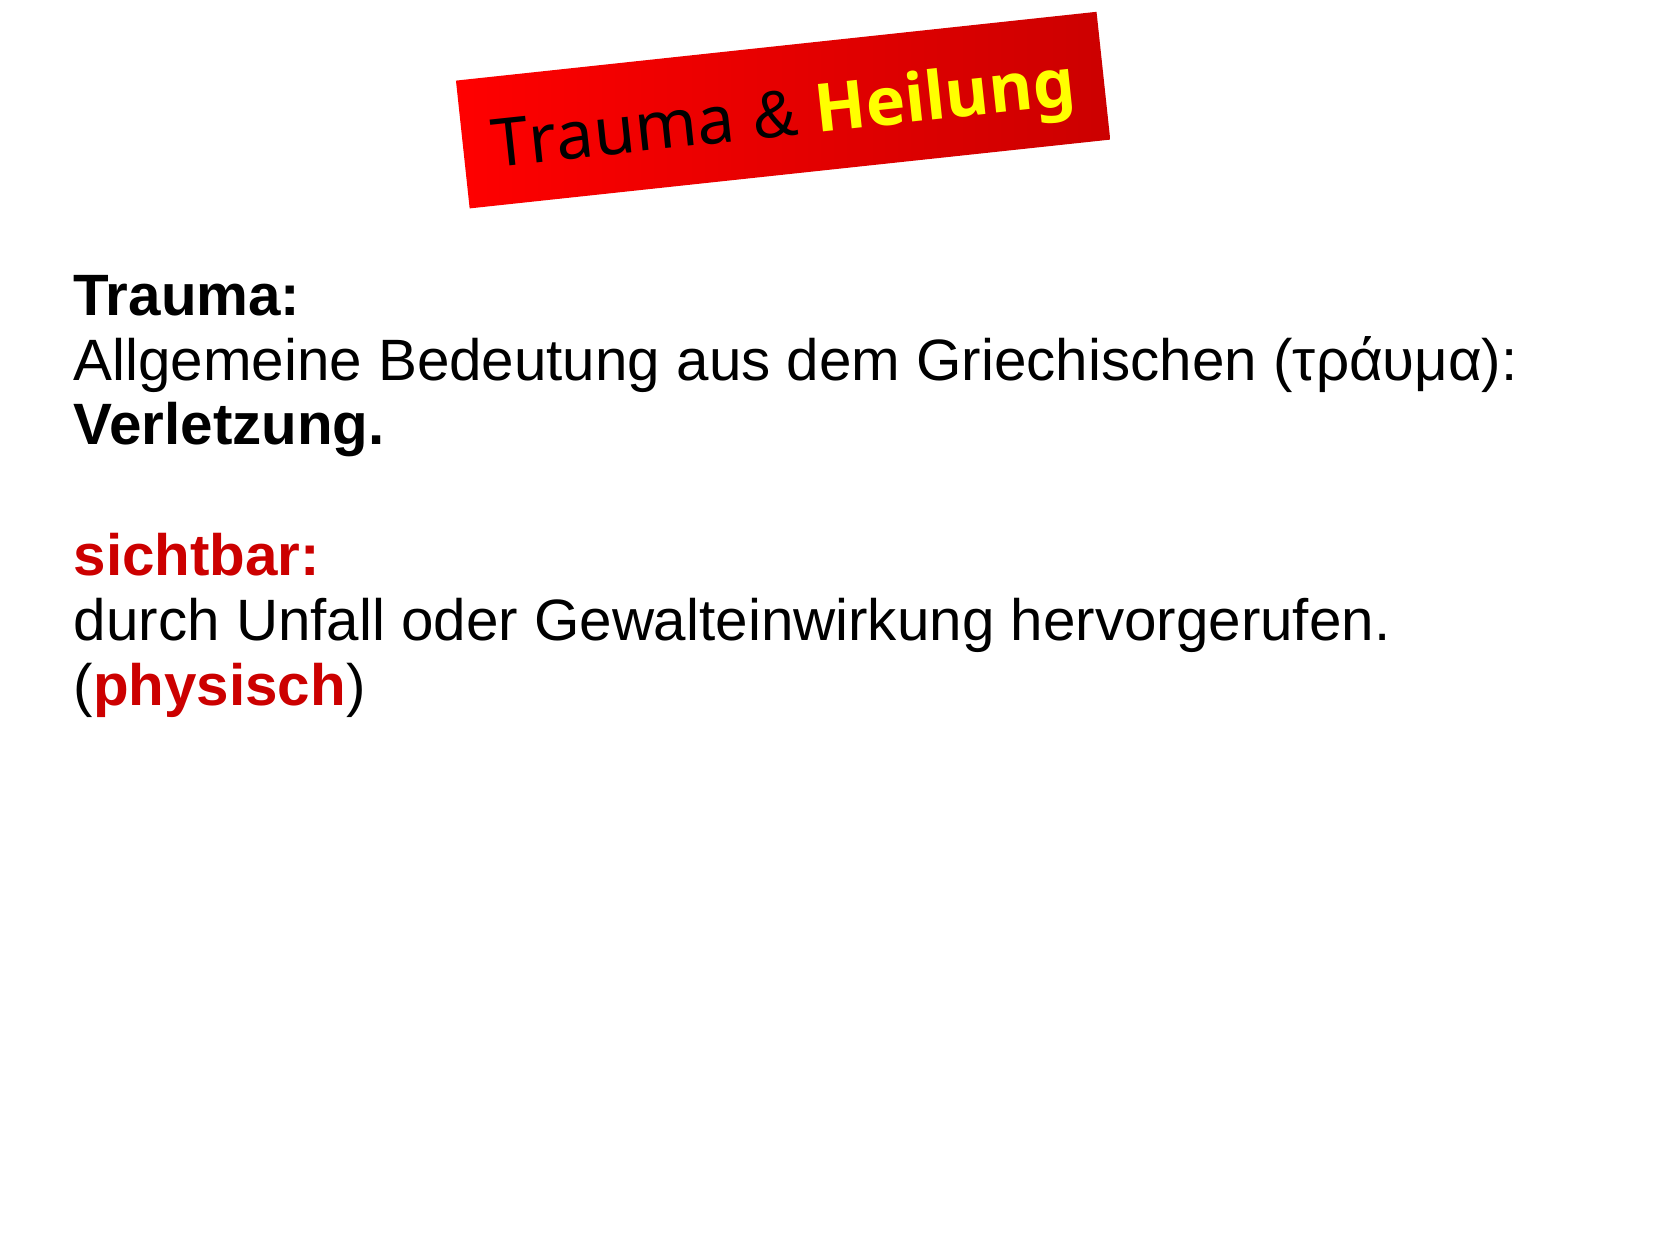

# Trauma & Heilung
Trauma:
Allgemeine Bedeutung aus dem Griechischen (τράυμα):
Verletzung.
sichtbar:
durch Unfall oder Gewalteinwirkung hervorgerufen.
(physisch)